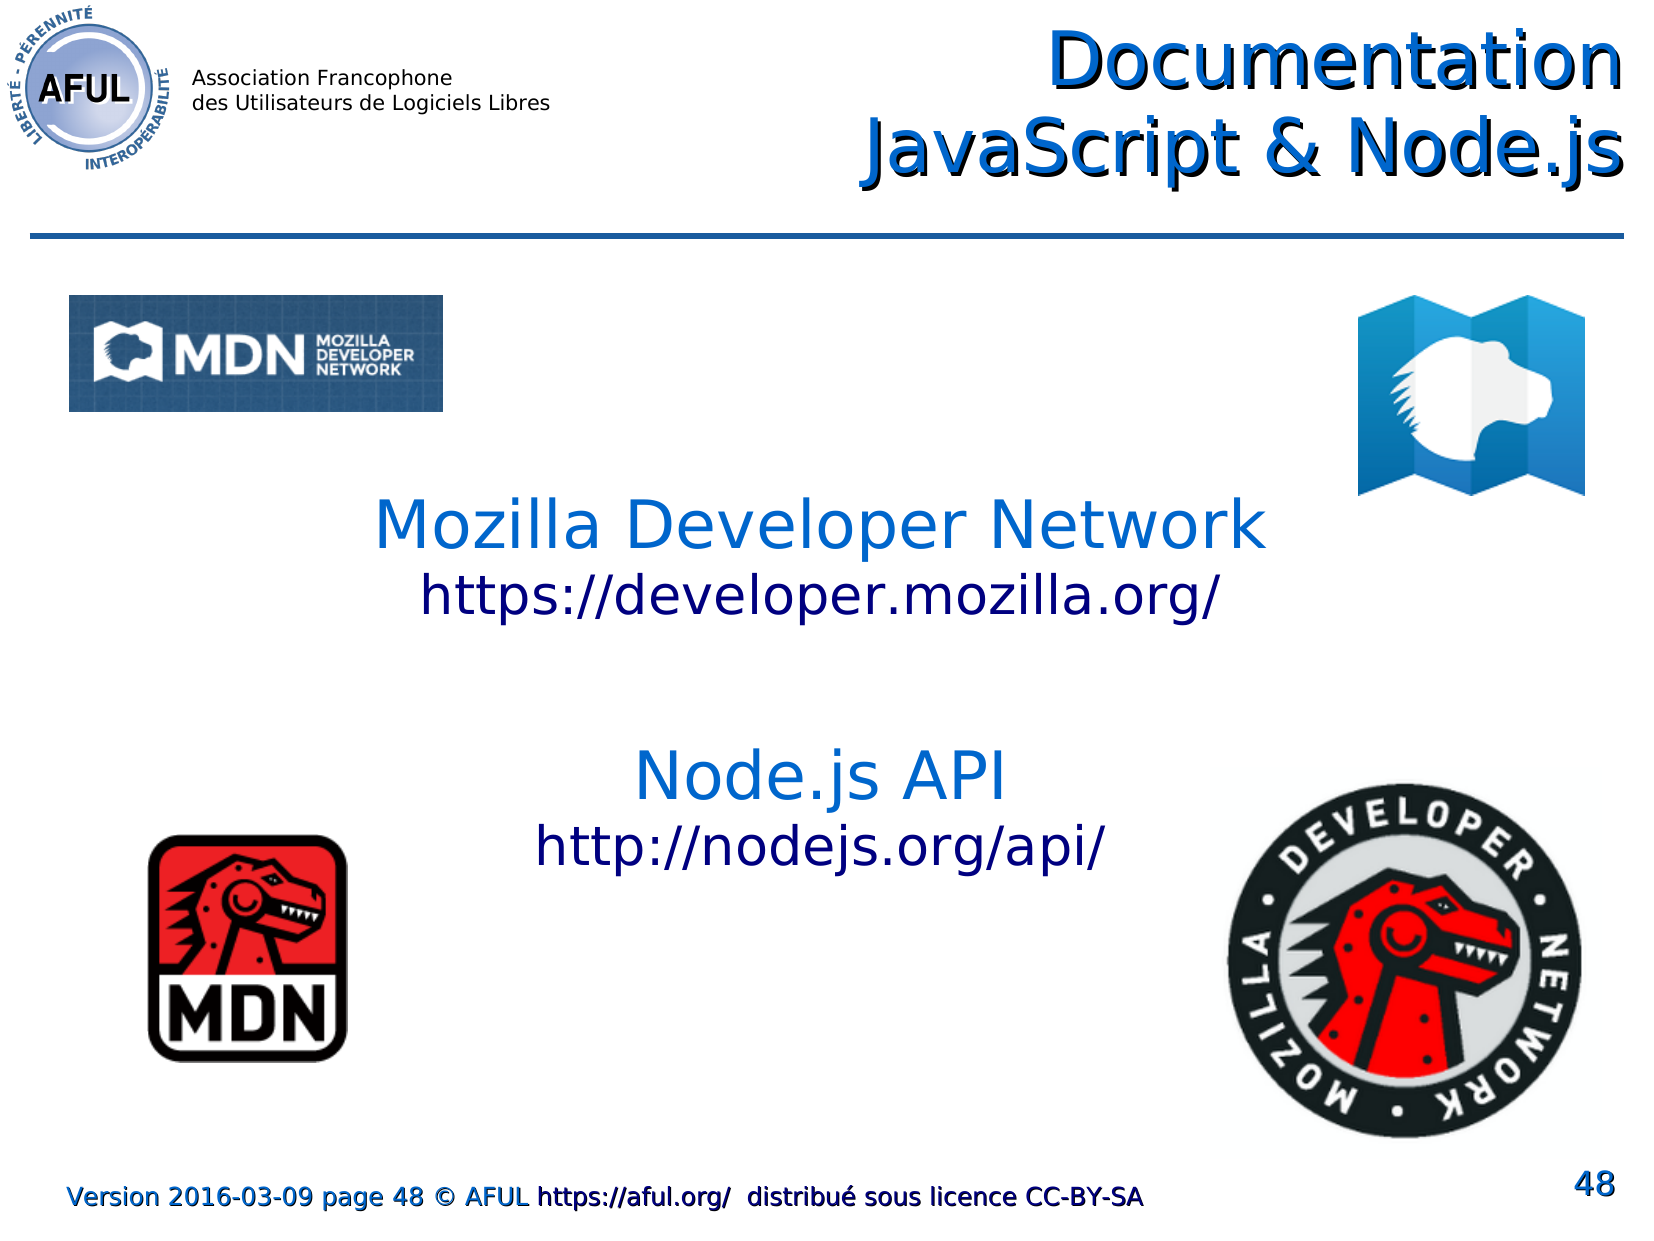

# Documentation JavaScript & Node.js
Mozilla Developer Networkhttps://developer.mozilla.org/
Node.js API
http://nodejs.org/api/